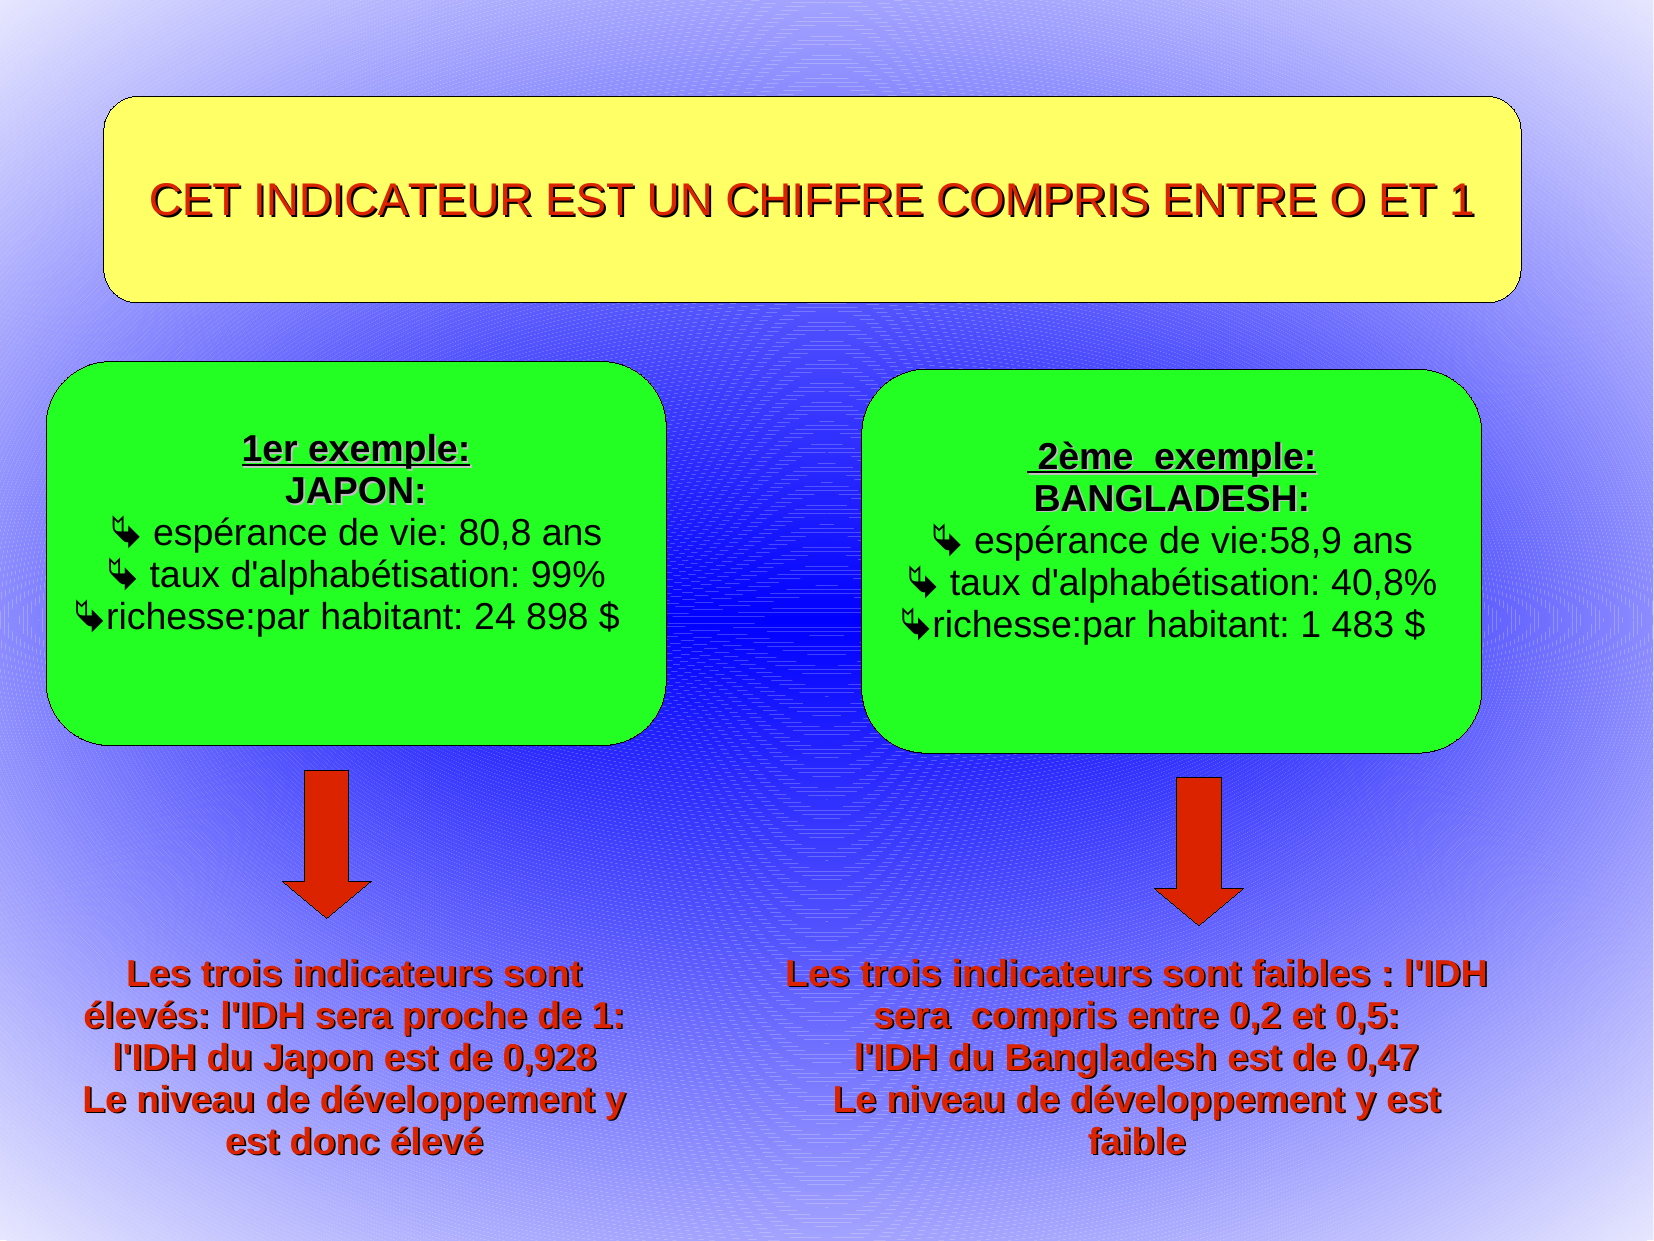

CET INDICATEUR EST UN CHIFFRE COMPRIS ENTRE O ET 1
1er exemple:
JAPON:
 espérance de vie: 80,8 ans
 taux d'alphabétisation: 99%
richesse:par habitant: 24 898 $
 2ème exemple:
BANGLADESH:
 espérance de vie:58,9 ans
 taux d'alphabétisation: 40,8%
richesse:par habitant: 1 483 $
Les trois indicateurs sont élevés: l'IDH sera proche de 1:
l'IDH du Japon est de 0,928
Le niveau de développement y est donc élevé
Les trois indicateurs sont faibles : l'IDH sera compris entre 0,2 et 0,5:
l'IDH du Bangladesh est de 0,47
Le niveau de développement y est faible